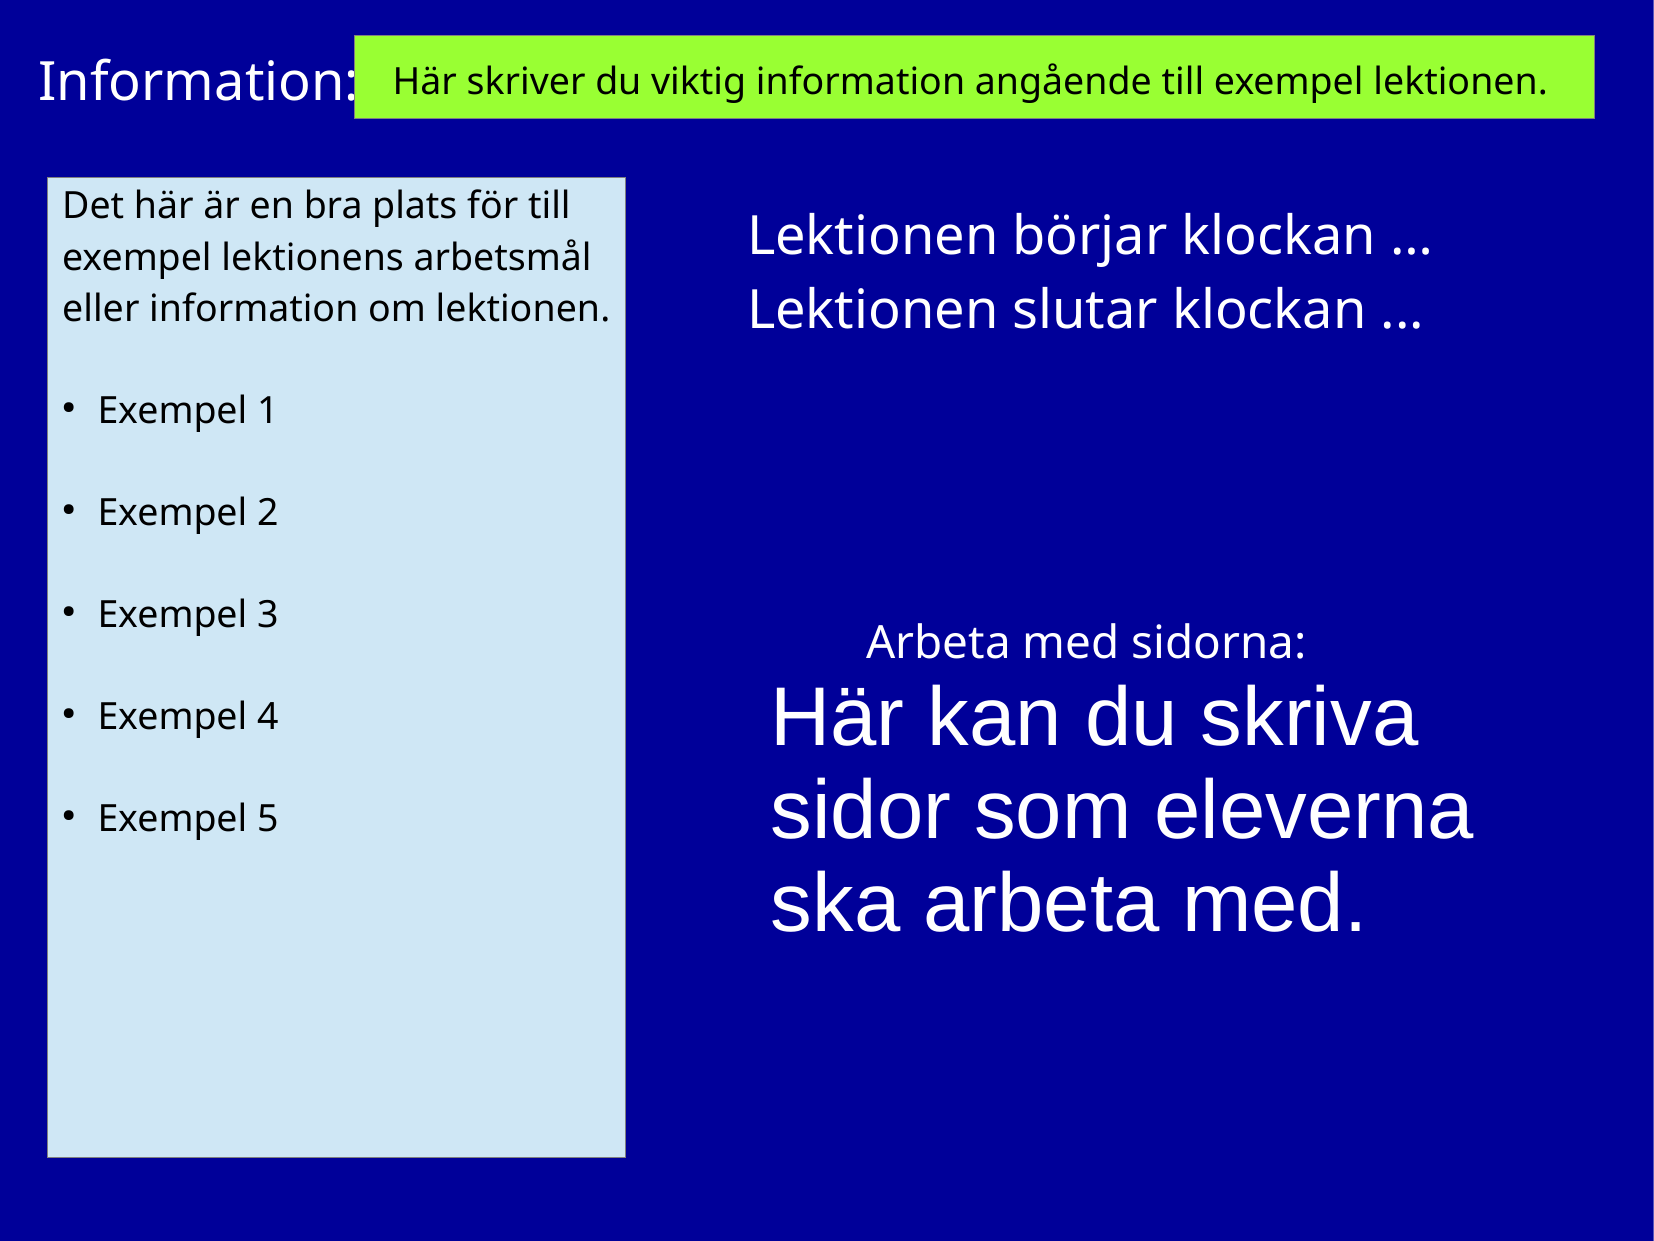

Information:
Här skriver du viktig information angående till exempel lektionen.
Det här är en bra plats för till exempel lektionens arbetsmål eller information om lektionen.
Exempel 1
Exempel 2
Exempel 3
Exempel 4
Exempel 5
Lektionen börjar klockan …
Lektionen slutar klockan ...
Arbeta med sidorna:
Här kan du skriva sidor som eleverna ska arbeta med.